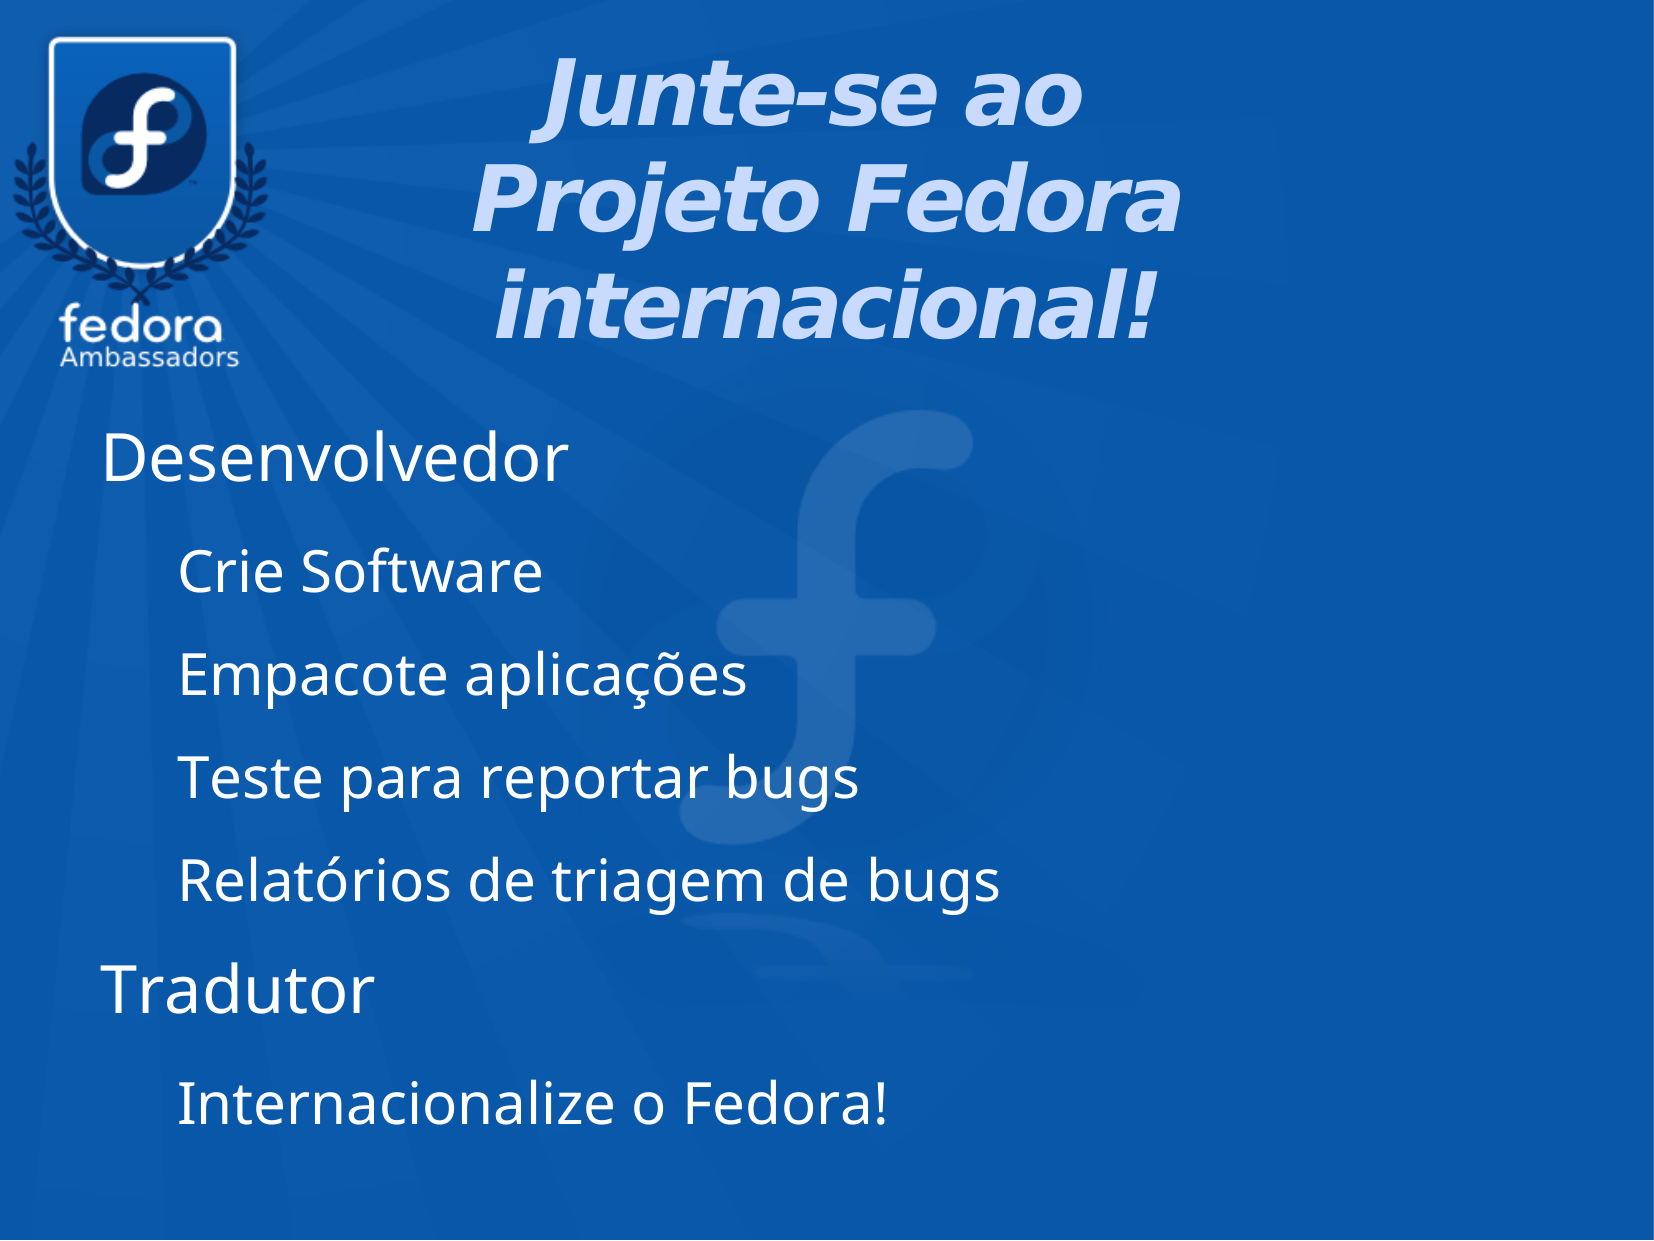

# Junte-se ao Projeto Fedora internacional!
Desenvolvedor
Crie Software
Empacote aplicações
Teste para reportar bugs
Relatórios de triagem de bugs
Tradutor
Internacionalize o Fedora!